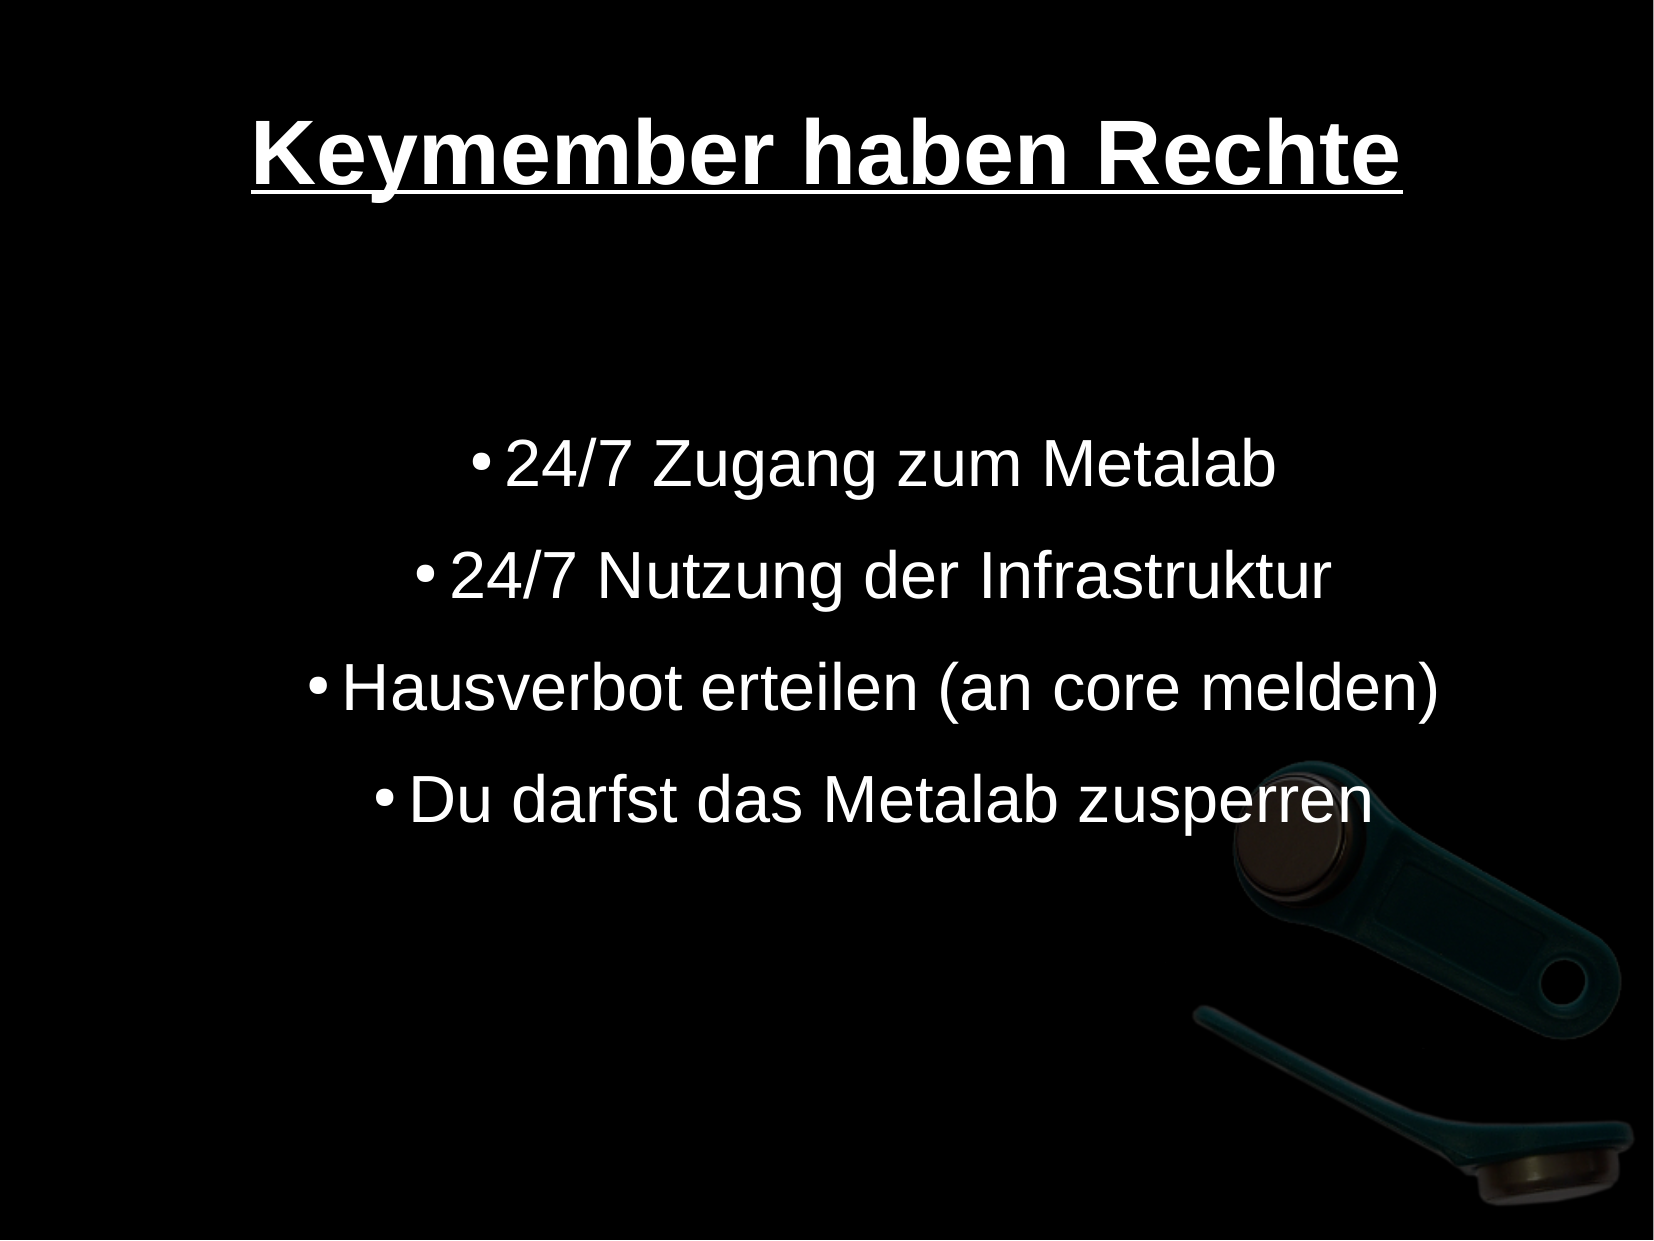

# Keymember haben Rechte
24/7 Zugang zum Metalab
24/7 Nutzung der Infrastruktur
Hausverbot erteilen (an core melden)
Du darfst das Metalab zusperren